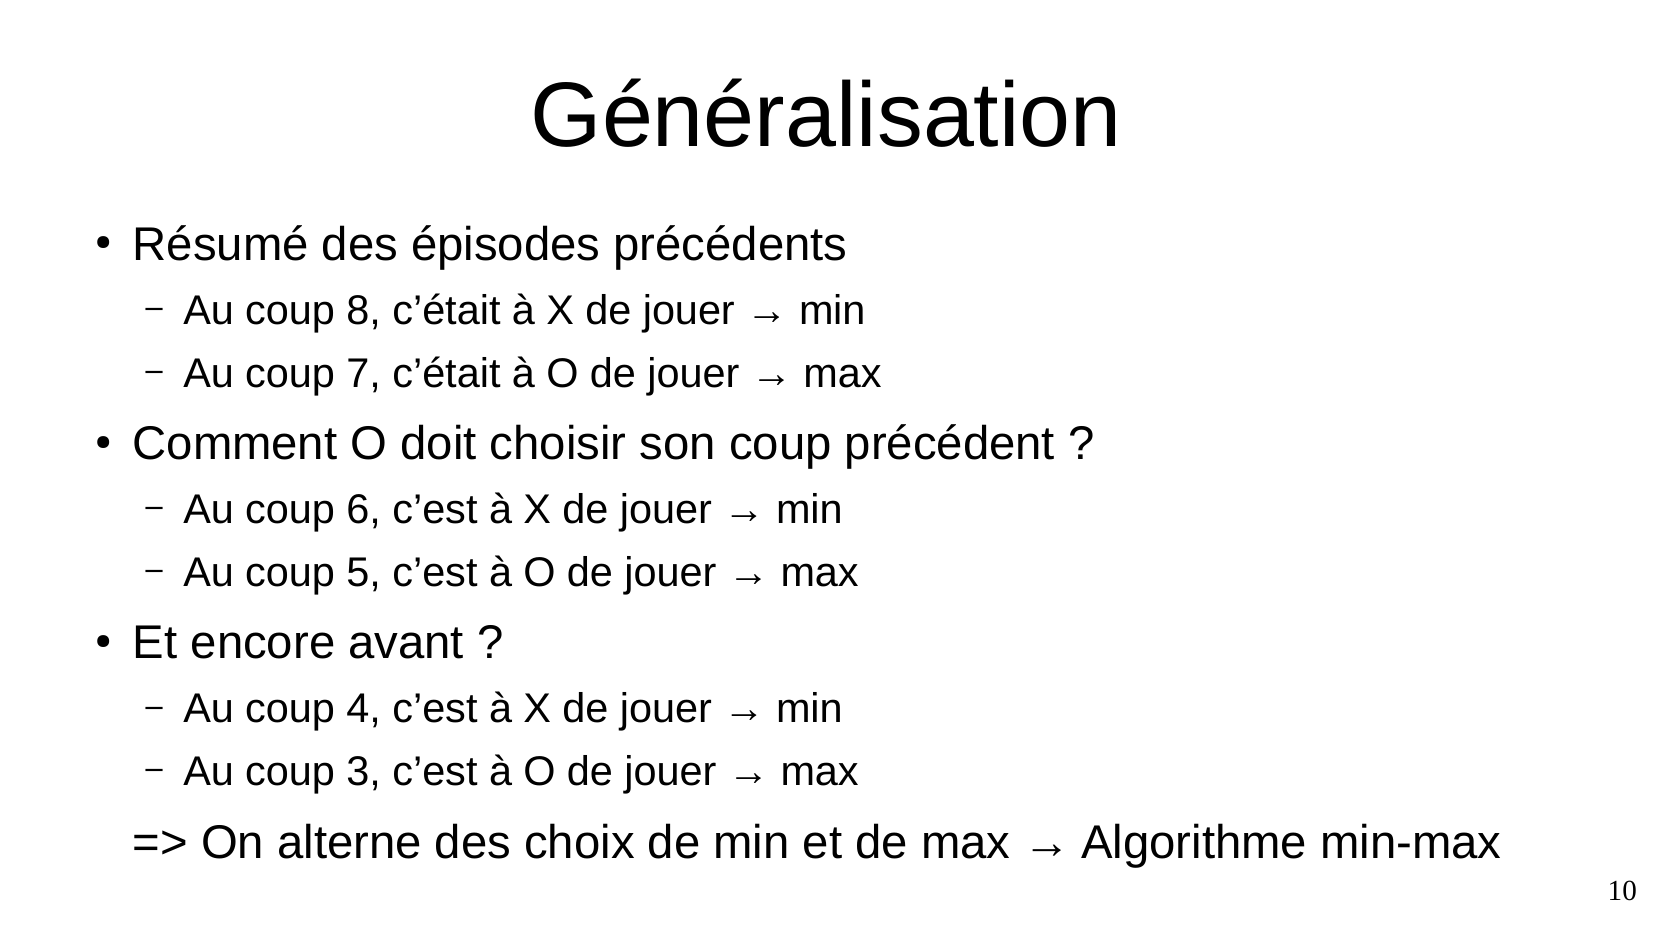

# Généralisation
Résumé des épisodes précédents
Au coup 8, c’était à X de jouer → min
Au coup 7, c’était à O de jouer → max
Comment O doit choisir son coup précédent ?
Au coup 6, c’est à X de jouer → min
Au coup 5, c’est à O de jouer → max
Et encore avant ?
Au coup 4, c’est à X de jouer → min
Au coup 3, c’est à O de jouer → max
=> On alterne des choix de min et de max → Algorithme min-max
10